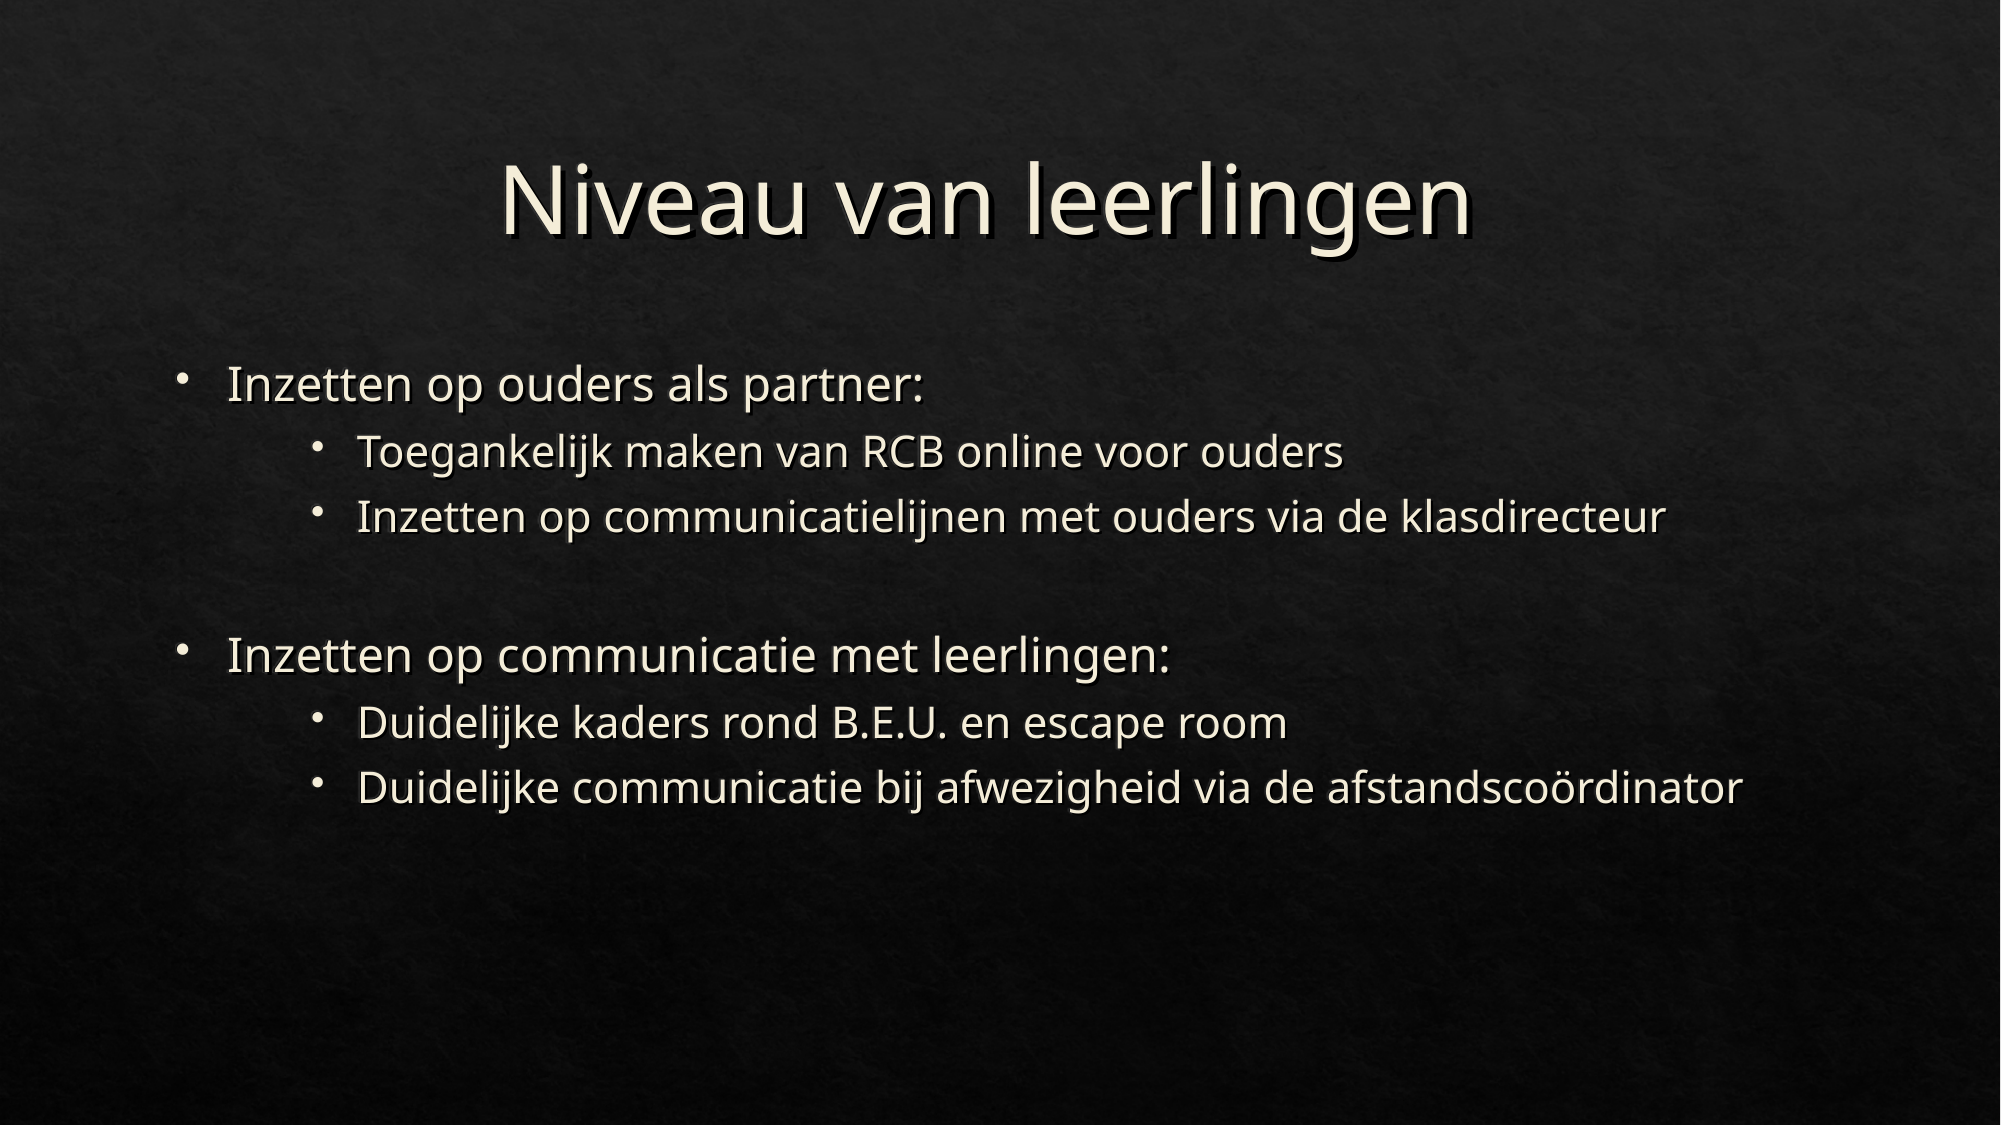

# Niveau van leerlingen
Inzetten op ouders als partner:
Toegankelijk maken van RCB online voor ouders
Inzetten op communicatielijnen met ouders via de klasdirecteur
Inzetten op communicatie met leerlingen:
Duidelijke kaders rond B.E.U. en escape room
Duidelijke communicatie bij afwezigheid via de afstandscoördinator